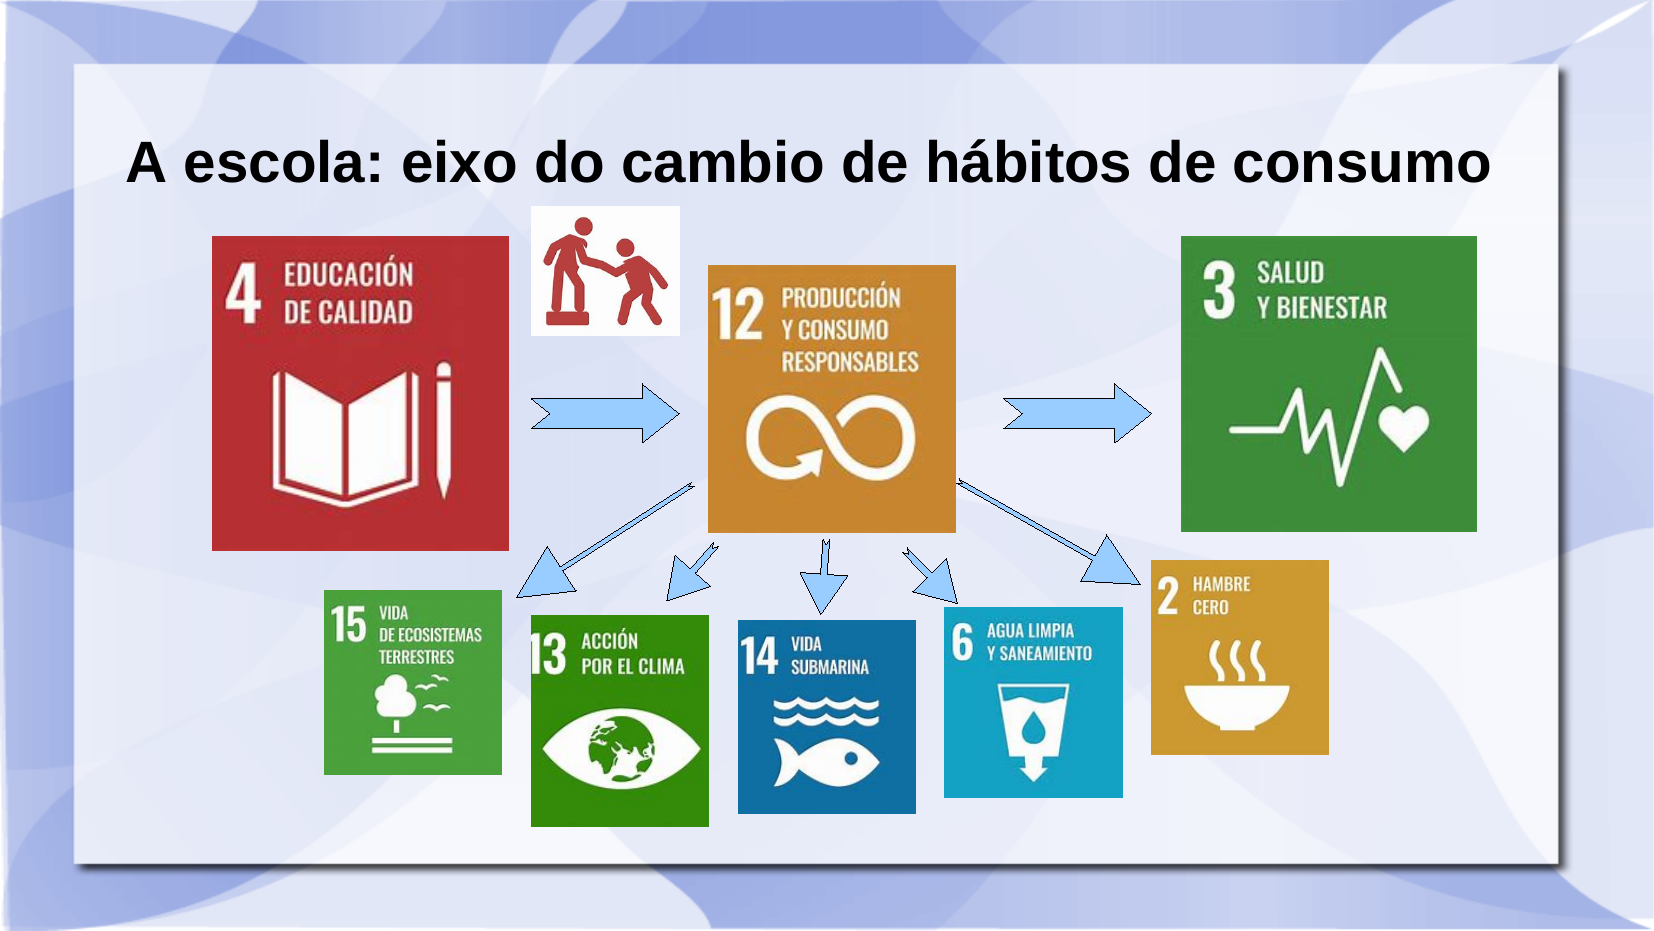

# A escola: eixo do cambio de hábitos de consumo